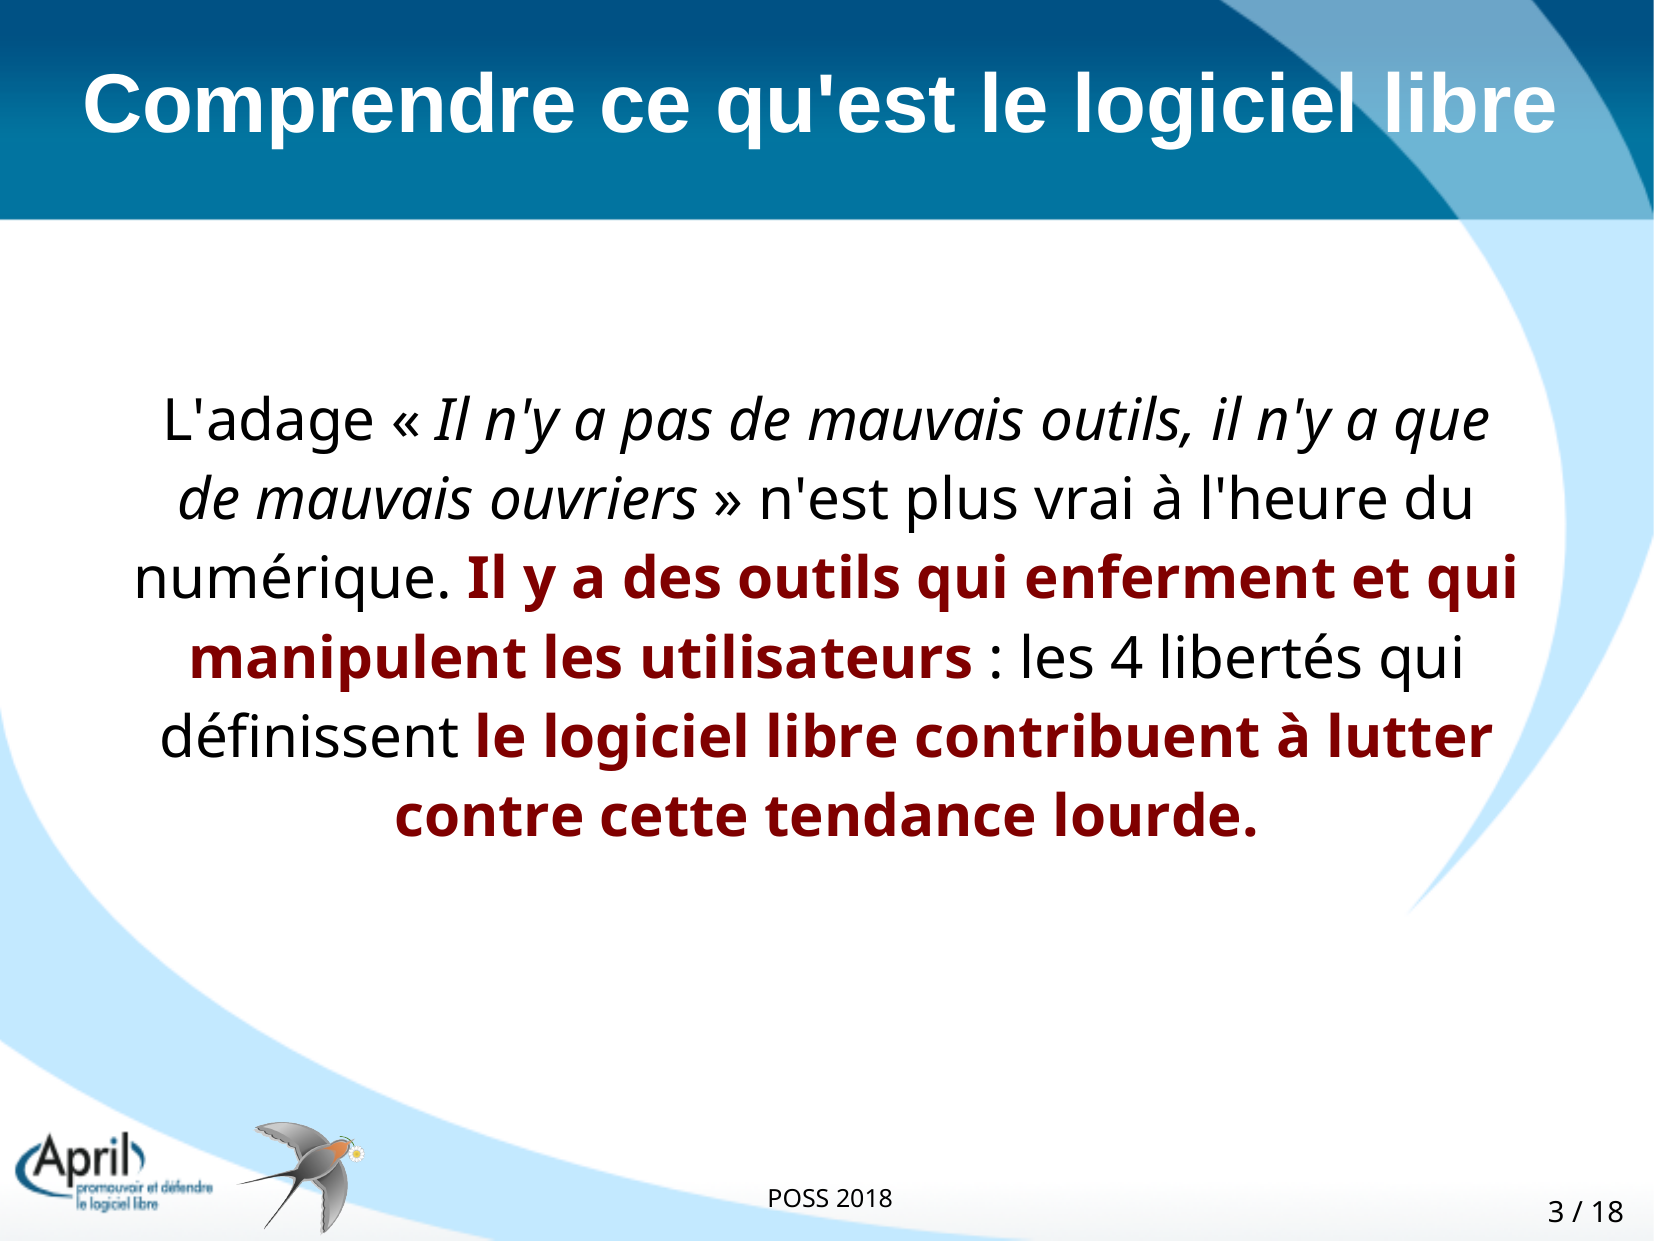

# Comprendre ce qu'est le logiciel libre
L'adage « Il n'y a pas de mauvais outils, il n'y a que de mauvais ouvriers » n'est plus vrai à l'heure du numérique. Il y a des outils qui enferment et qui manipulent les utilisateurs : les 4 libertés qui définissent le logiciel libre contribuent à lutter contre cette tendance lourde.
3
POSS 2018